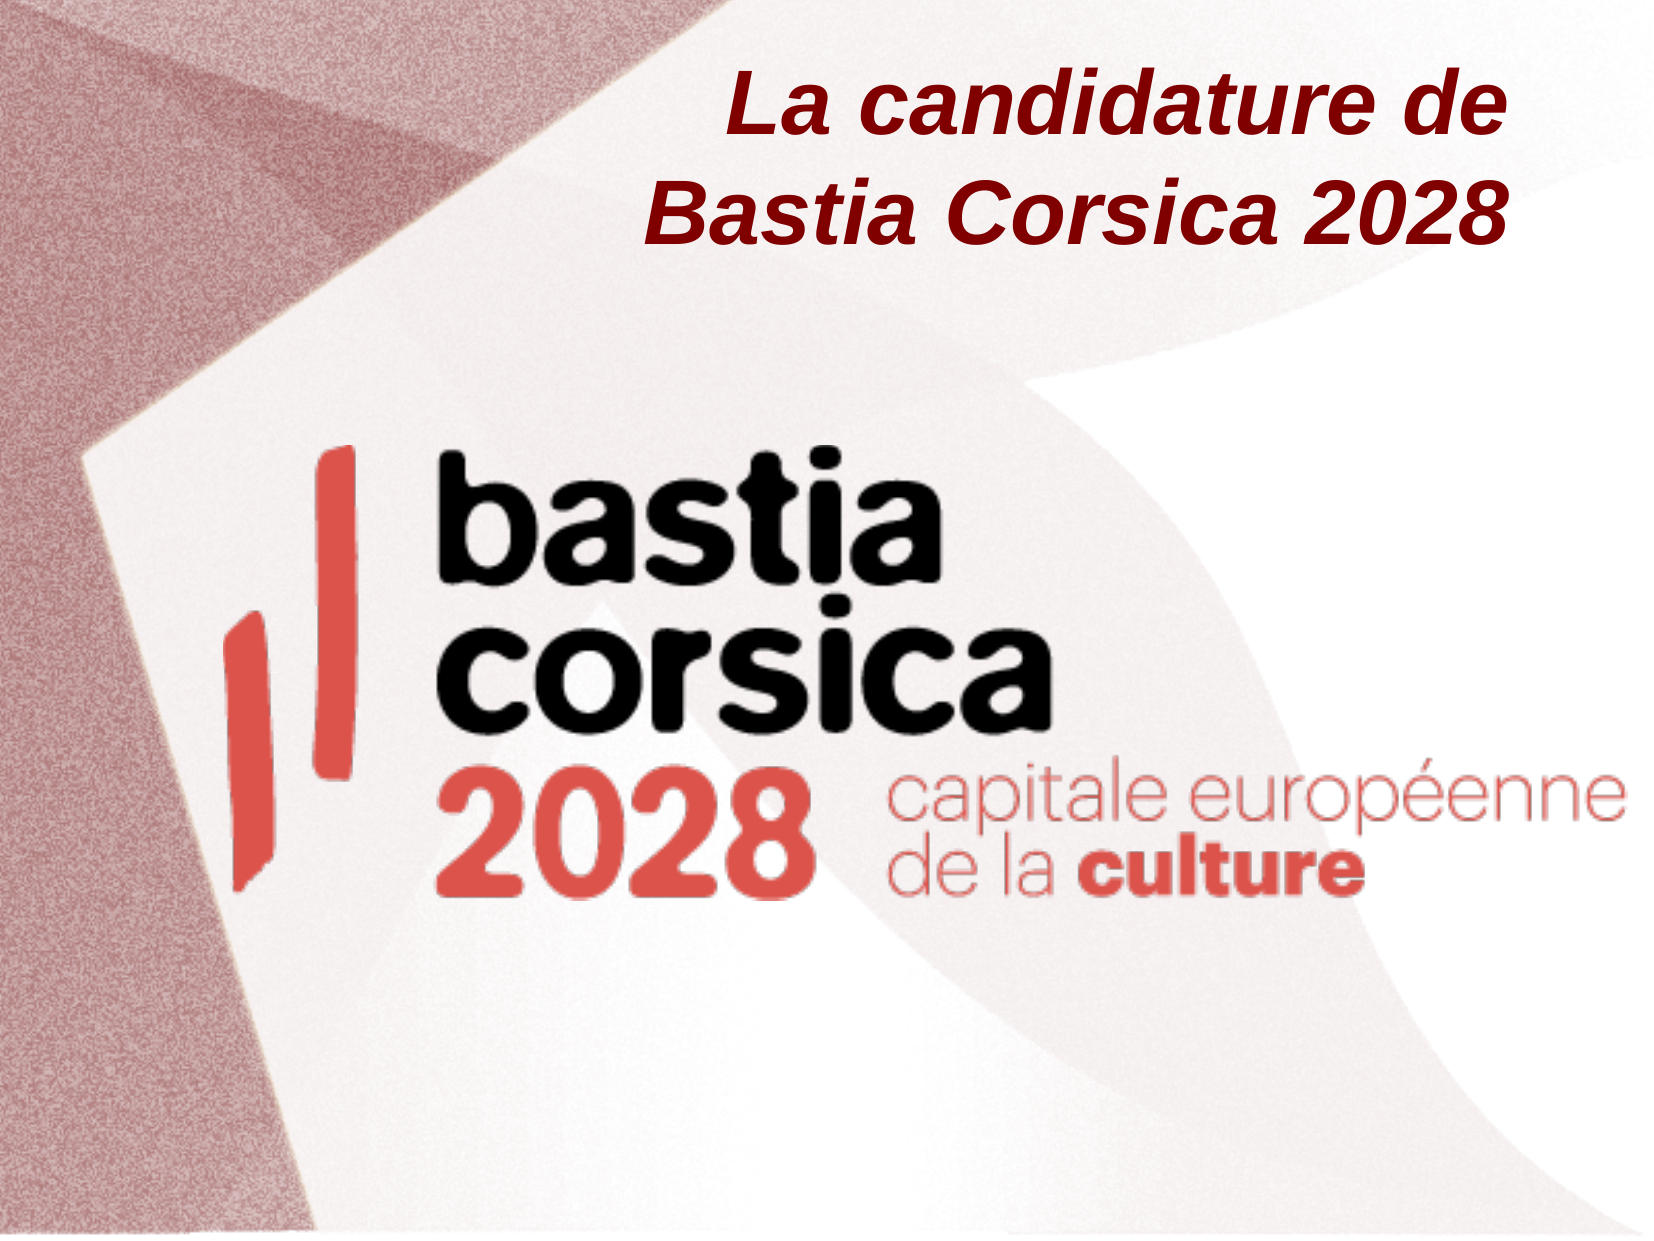

# La candidature de Bastia Corsica 2028